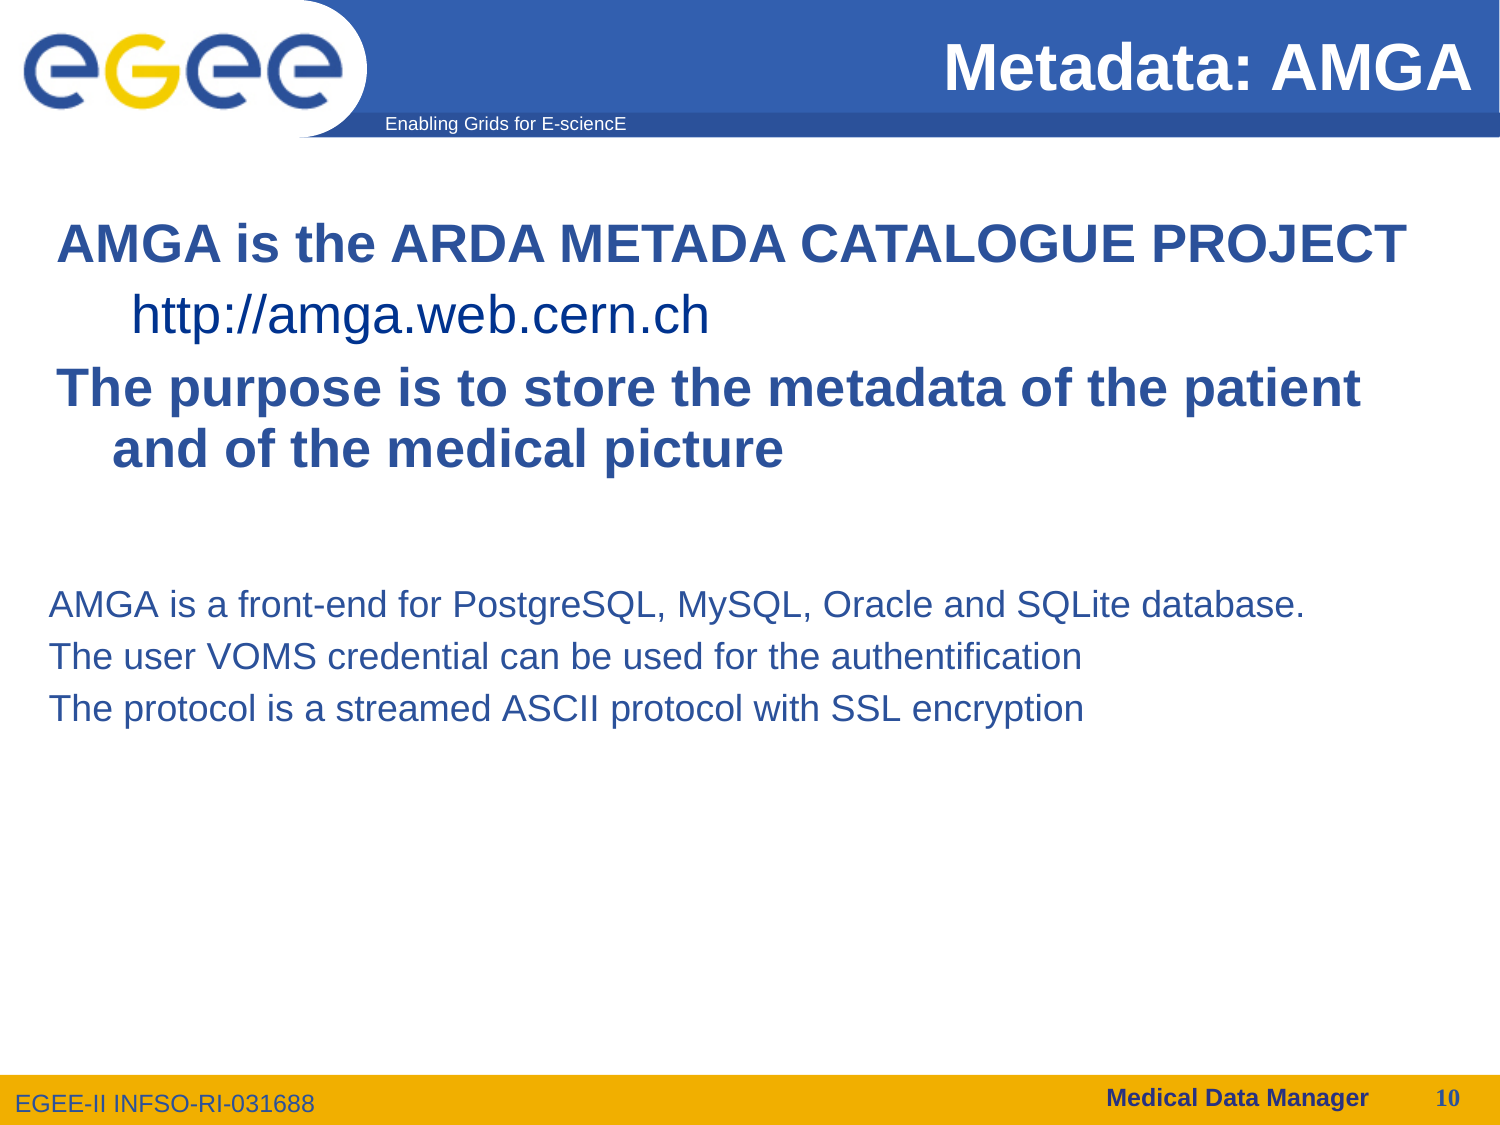

# Metadata: AMGA
AMGA is the ARDA METADA CATALOGUE PROJECT
http://amga.web.cern.ch
The purpose is to store the metadata of the patient and of the medical picture
AMGA is a front-end for PostgreSQL, MySQL, Oracle and SQLite database.
The user VOMS credential can be used for the authentification
The protocol is a streamed ASCII protocol with SSL encryption
10